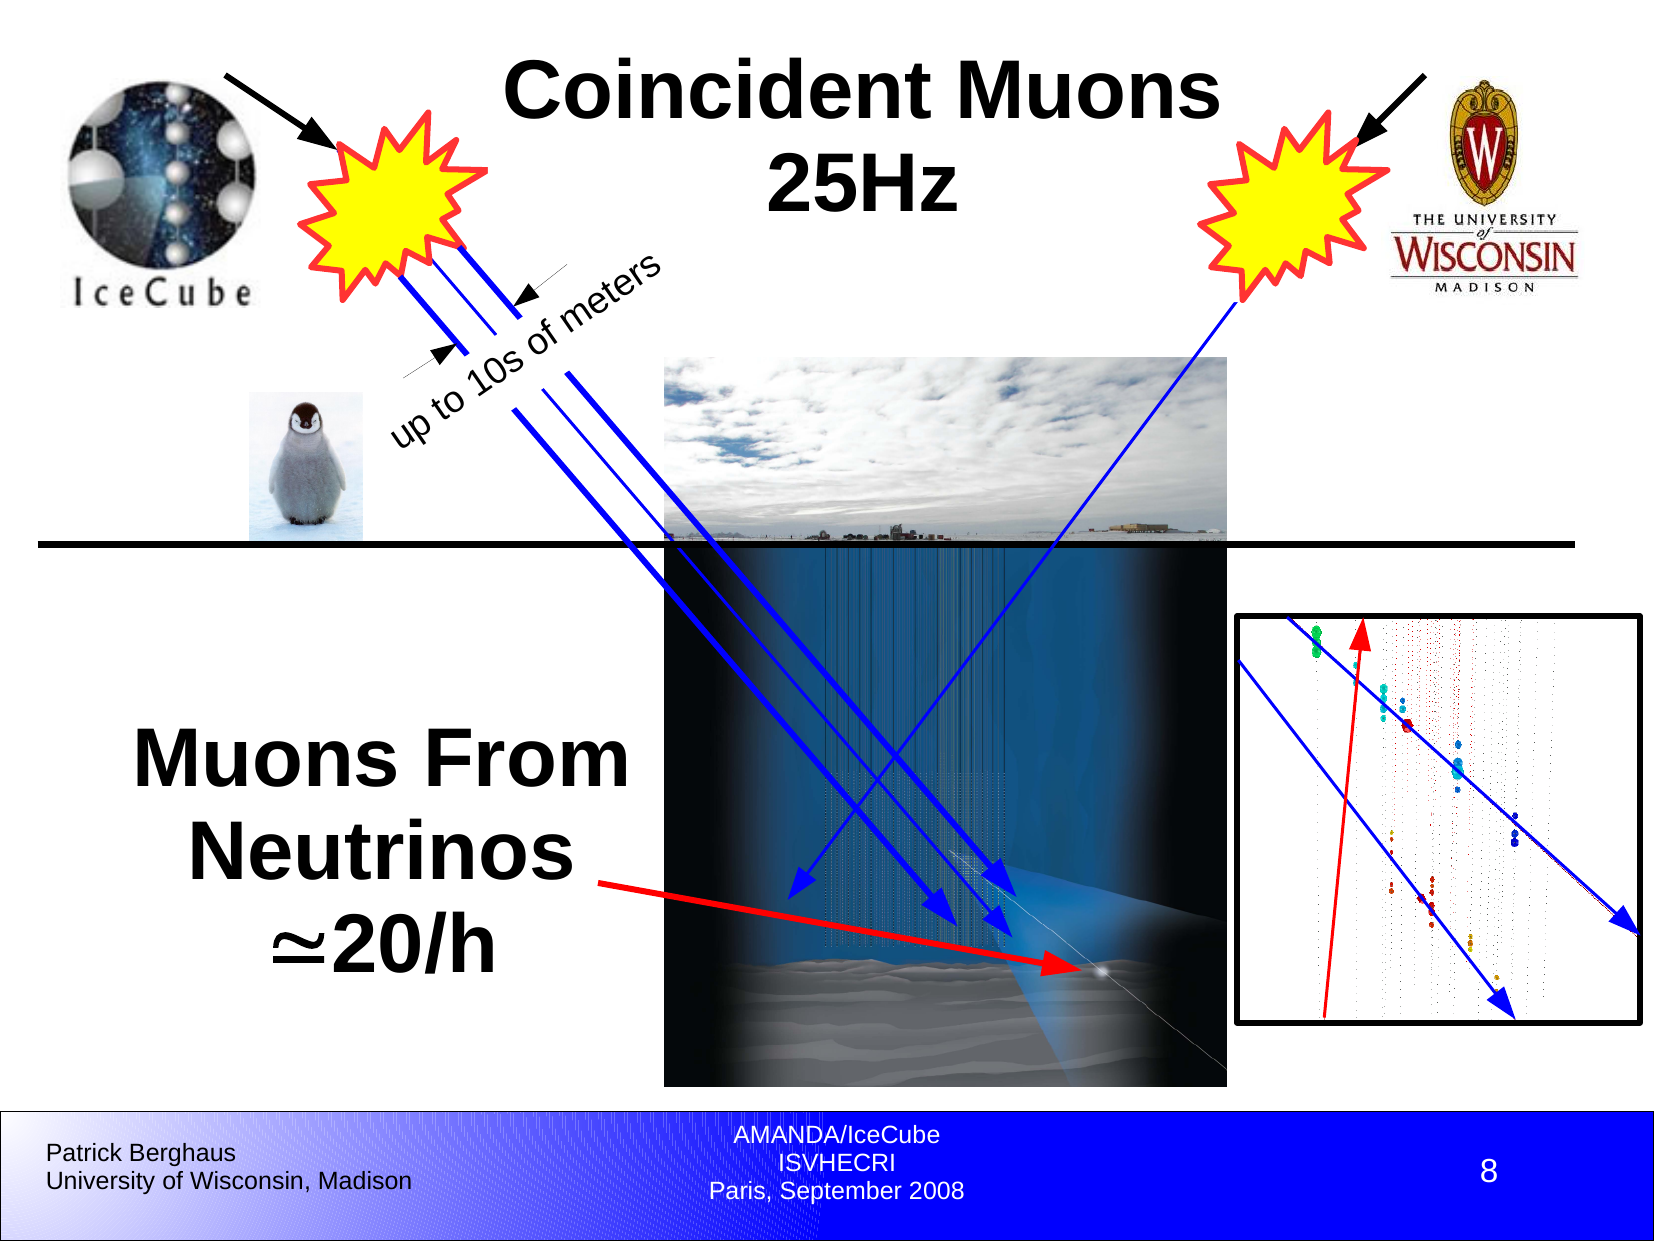

Atmospheric Muons
500Hz
Coincident Muons
25Hz
up to 10s of meters
Muons From
Neutrinos
≃20/h